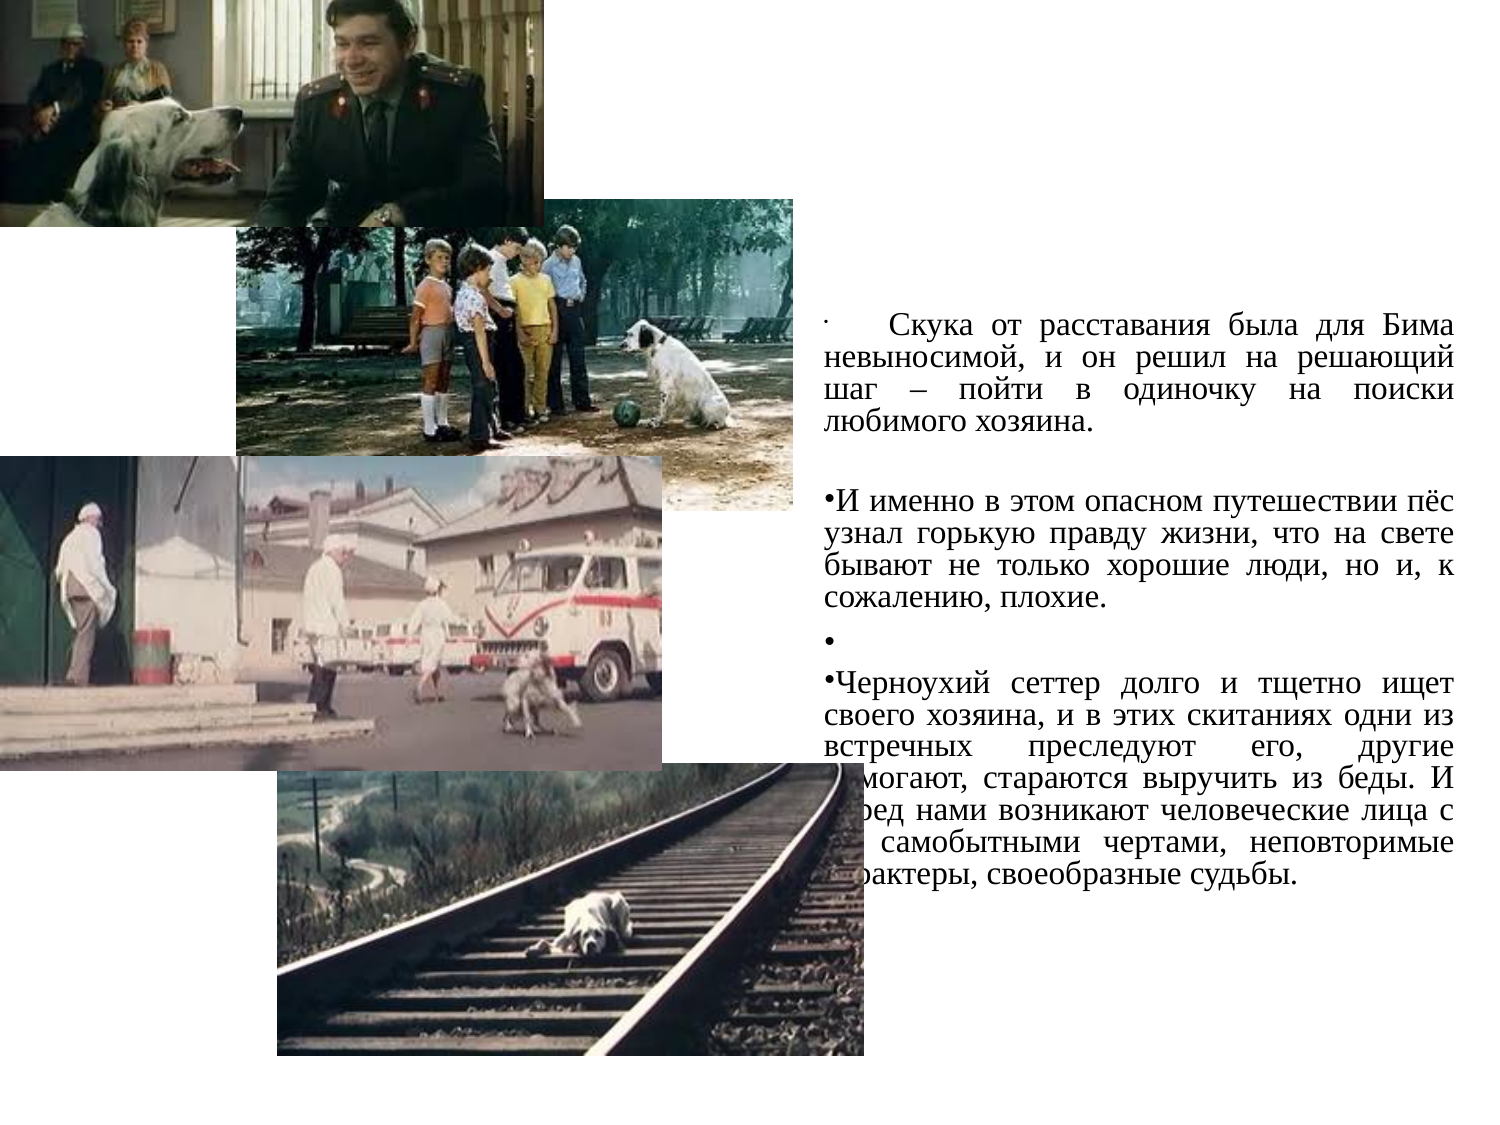

# Поиски хозяина
 Скука от расставания была для Бима невыносимой, и он решил на решающий шаг – пойти в одиночку на поиски любимого хозяина.
И именно в этом опасном путешествии пёс узнал горькую правду жизни, что на свете бывают не только хорошие люди, но и, к сожалению, плохие.
Черноухий сеттер долго и тщетно ищет своего хозяина, и в этих скитаниях одни из встречных преследуют его, другие помогают, стараются выручить из беды. И перед нами возникают человеческие лица с их самобытными чертами, неповторимые характеры, своеобразные судьбы.